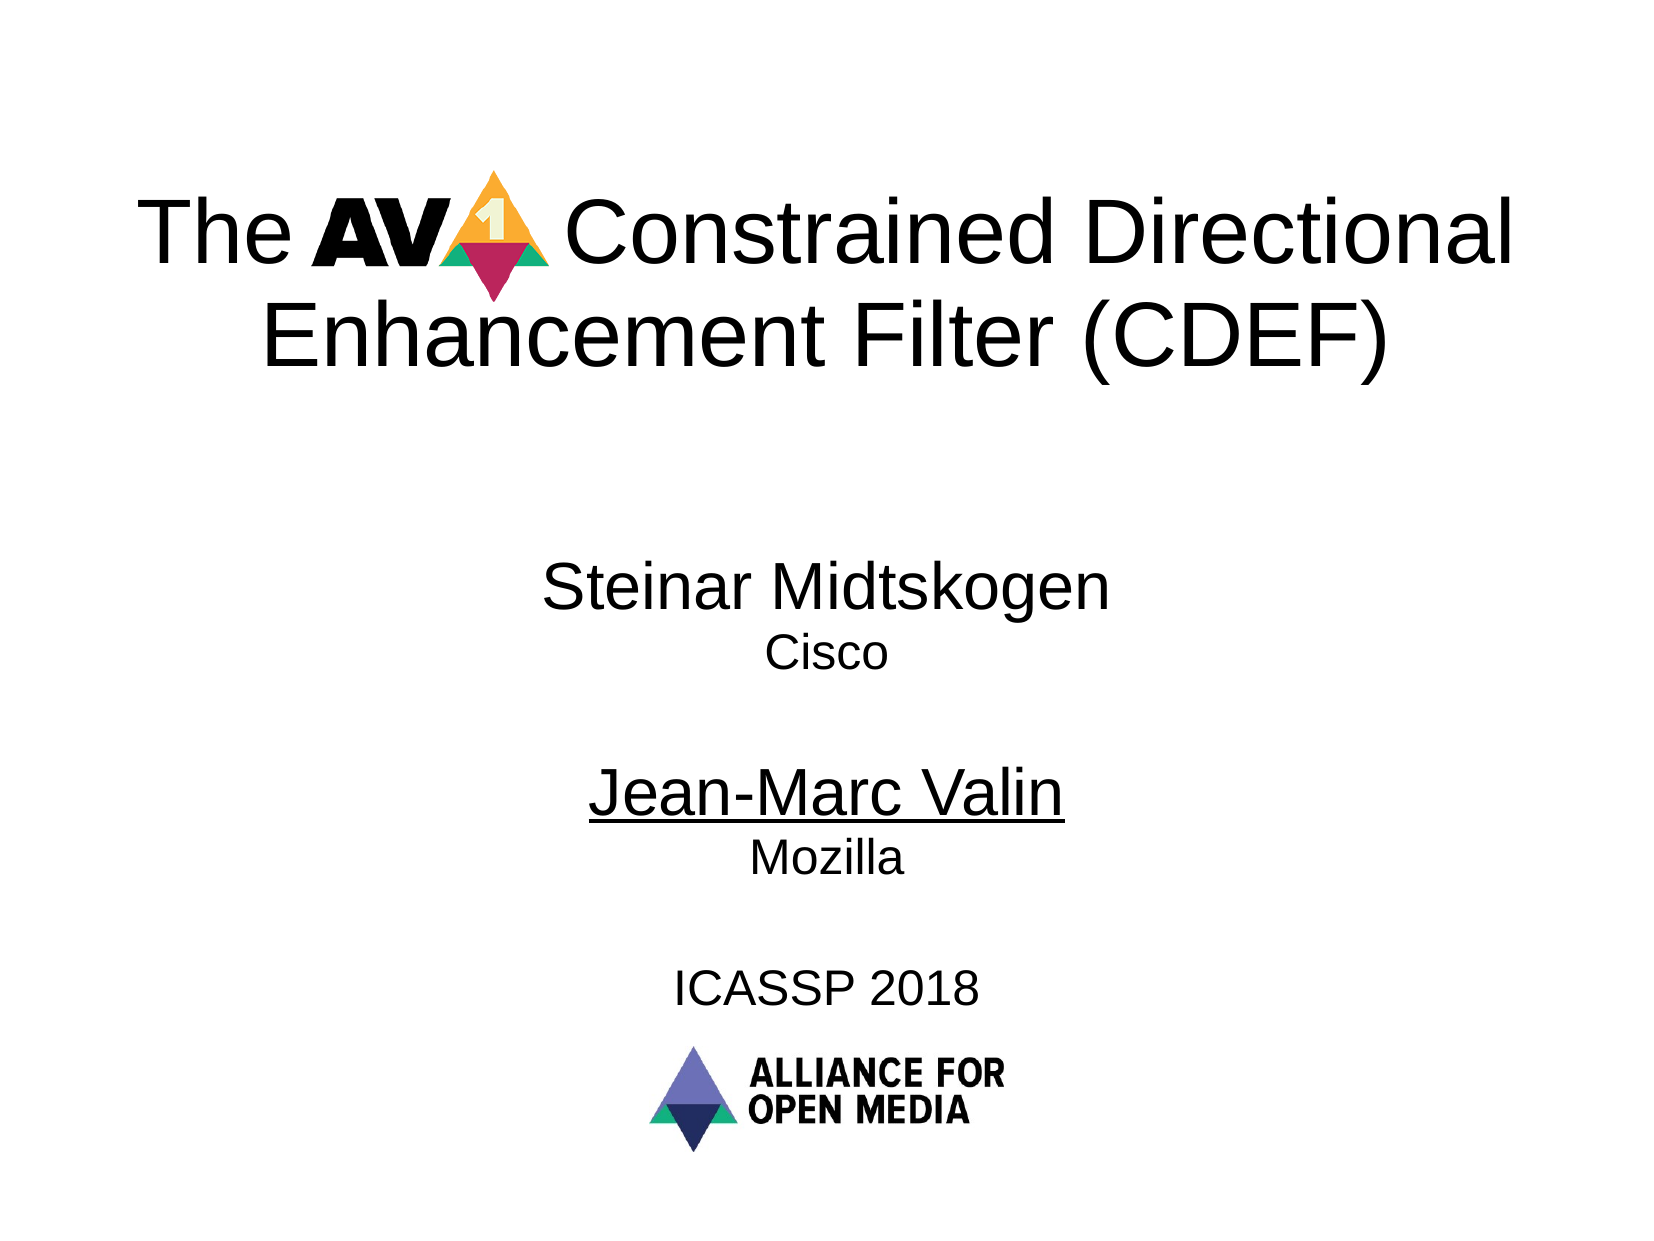

# The AV1 Constrained Directional Enhancement Filter (CDEF)
Steinar Midtskogen
Cisco
Jean-Marc Valin
Mozilla
ICASSP 2018